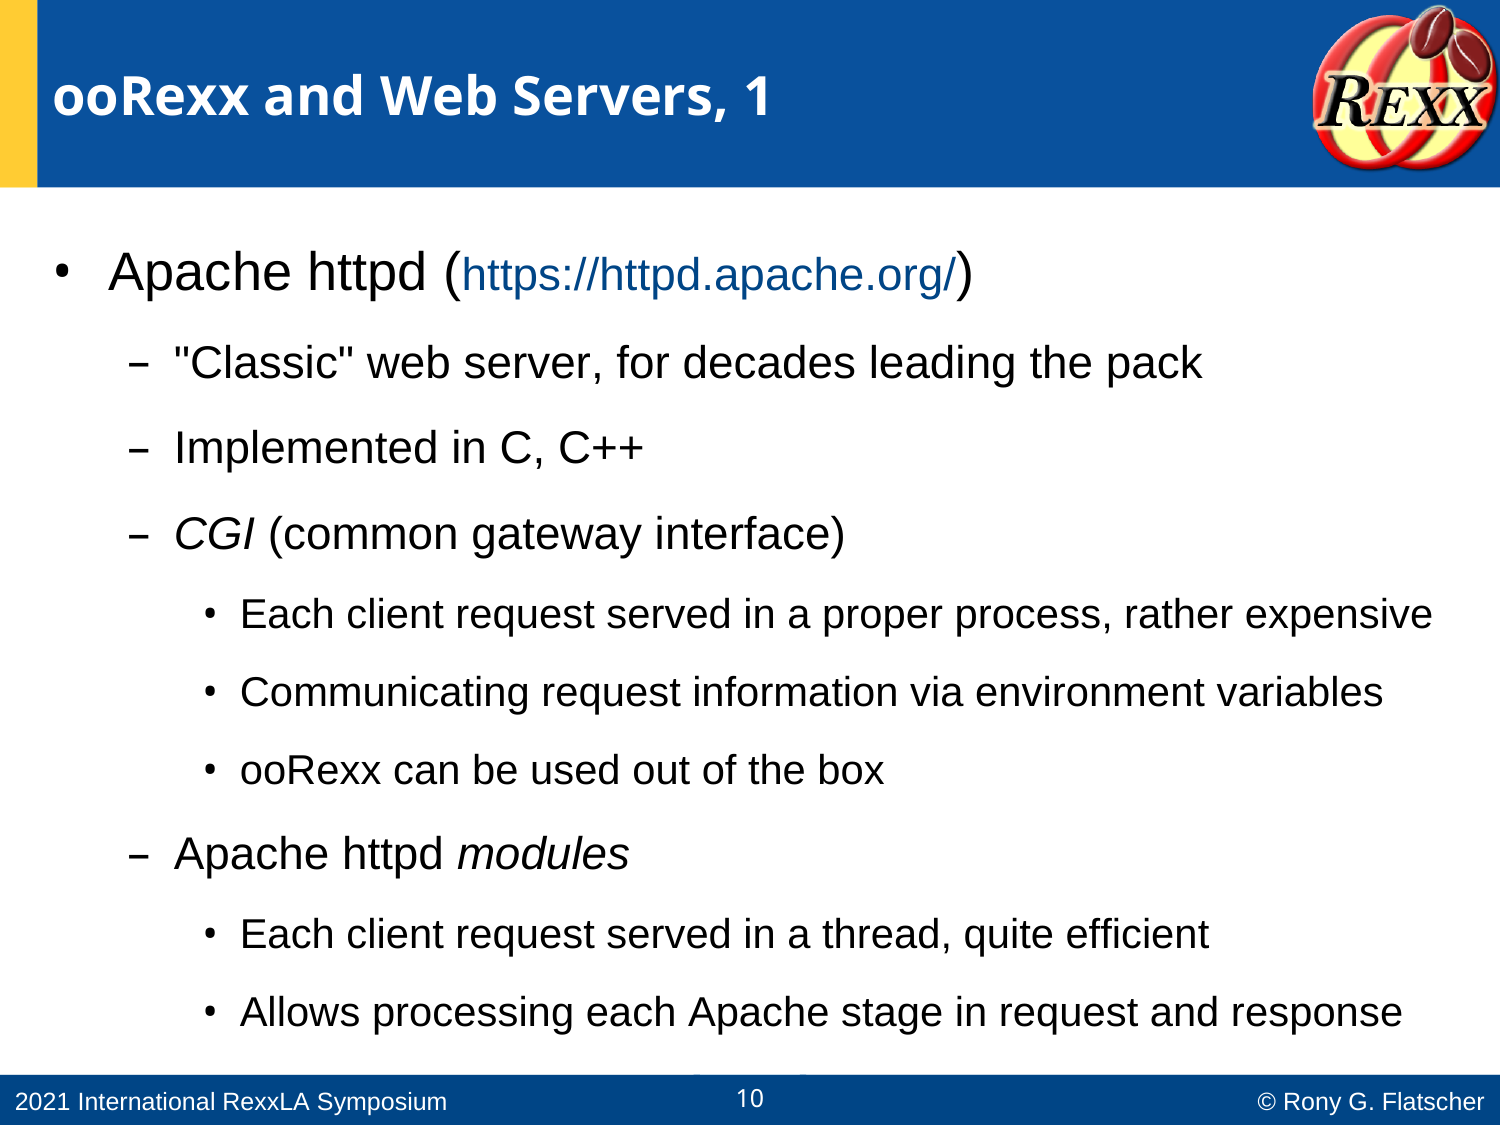

# ooRexx and Web Servers, 1
Apache httpd (https://httpd.apache.org/)
"Classic" web server, for decades leading the pack
Implemented in C, C++
CGI (common gateway interface)
Each client request served in a proper process, rather expensive
Communicating request information via environment variables
ooRexx can be used out of the box
Apache httpd modules
Each client request served in a thread, quite efficient
Allows processing each Apache stage in request and response